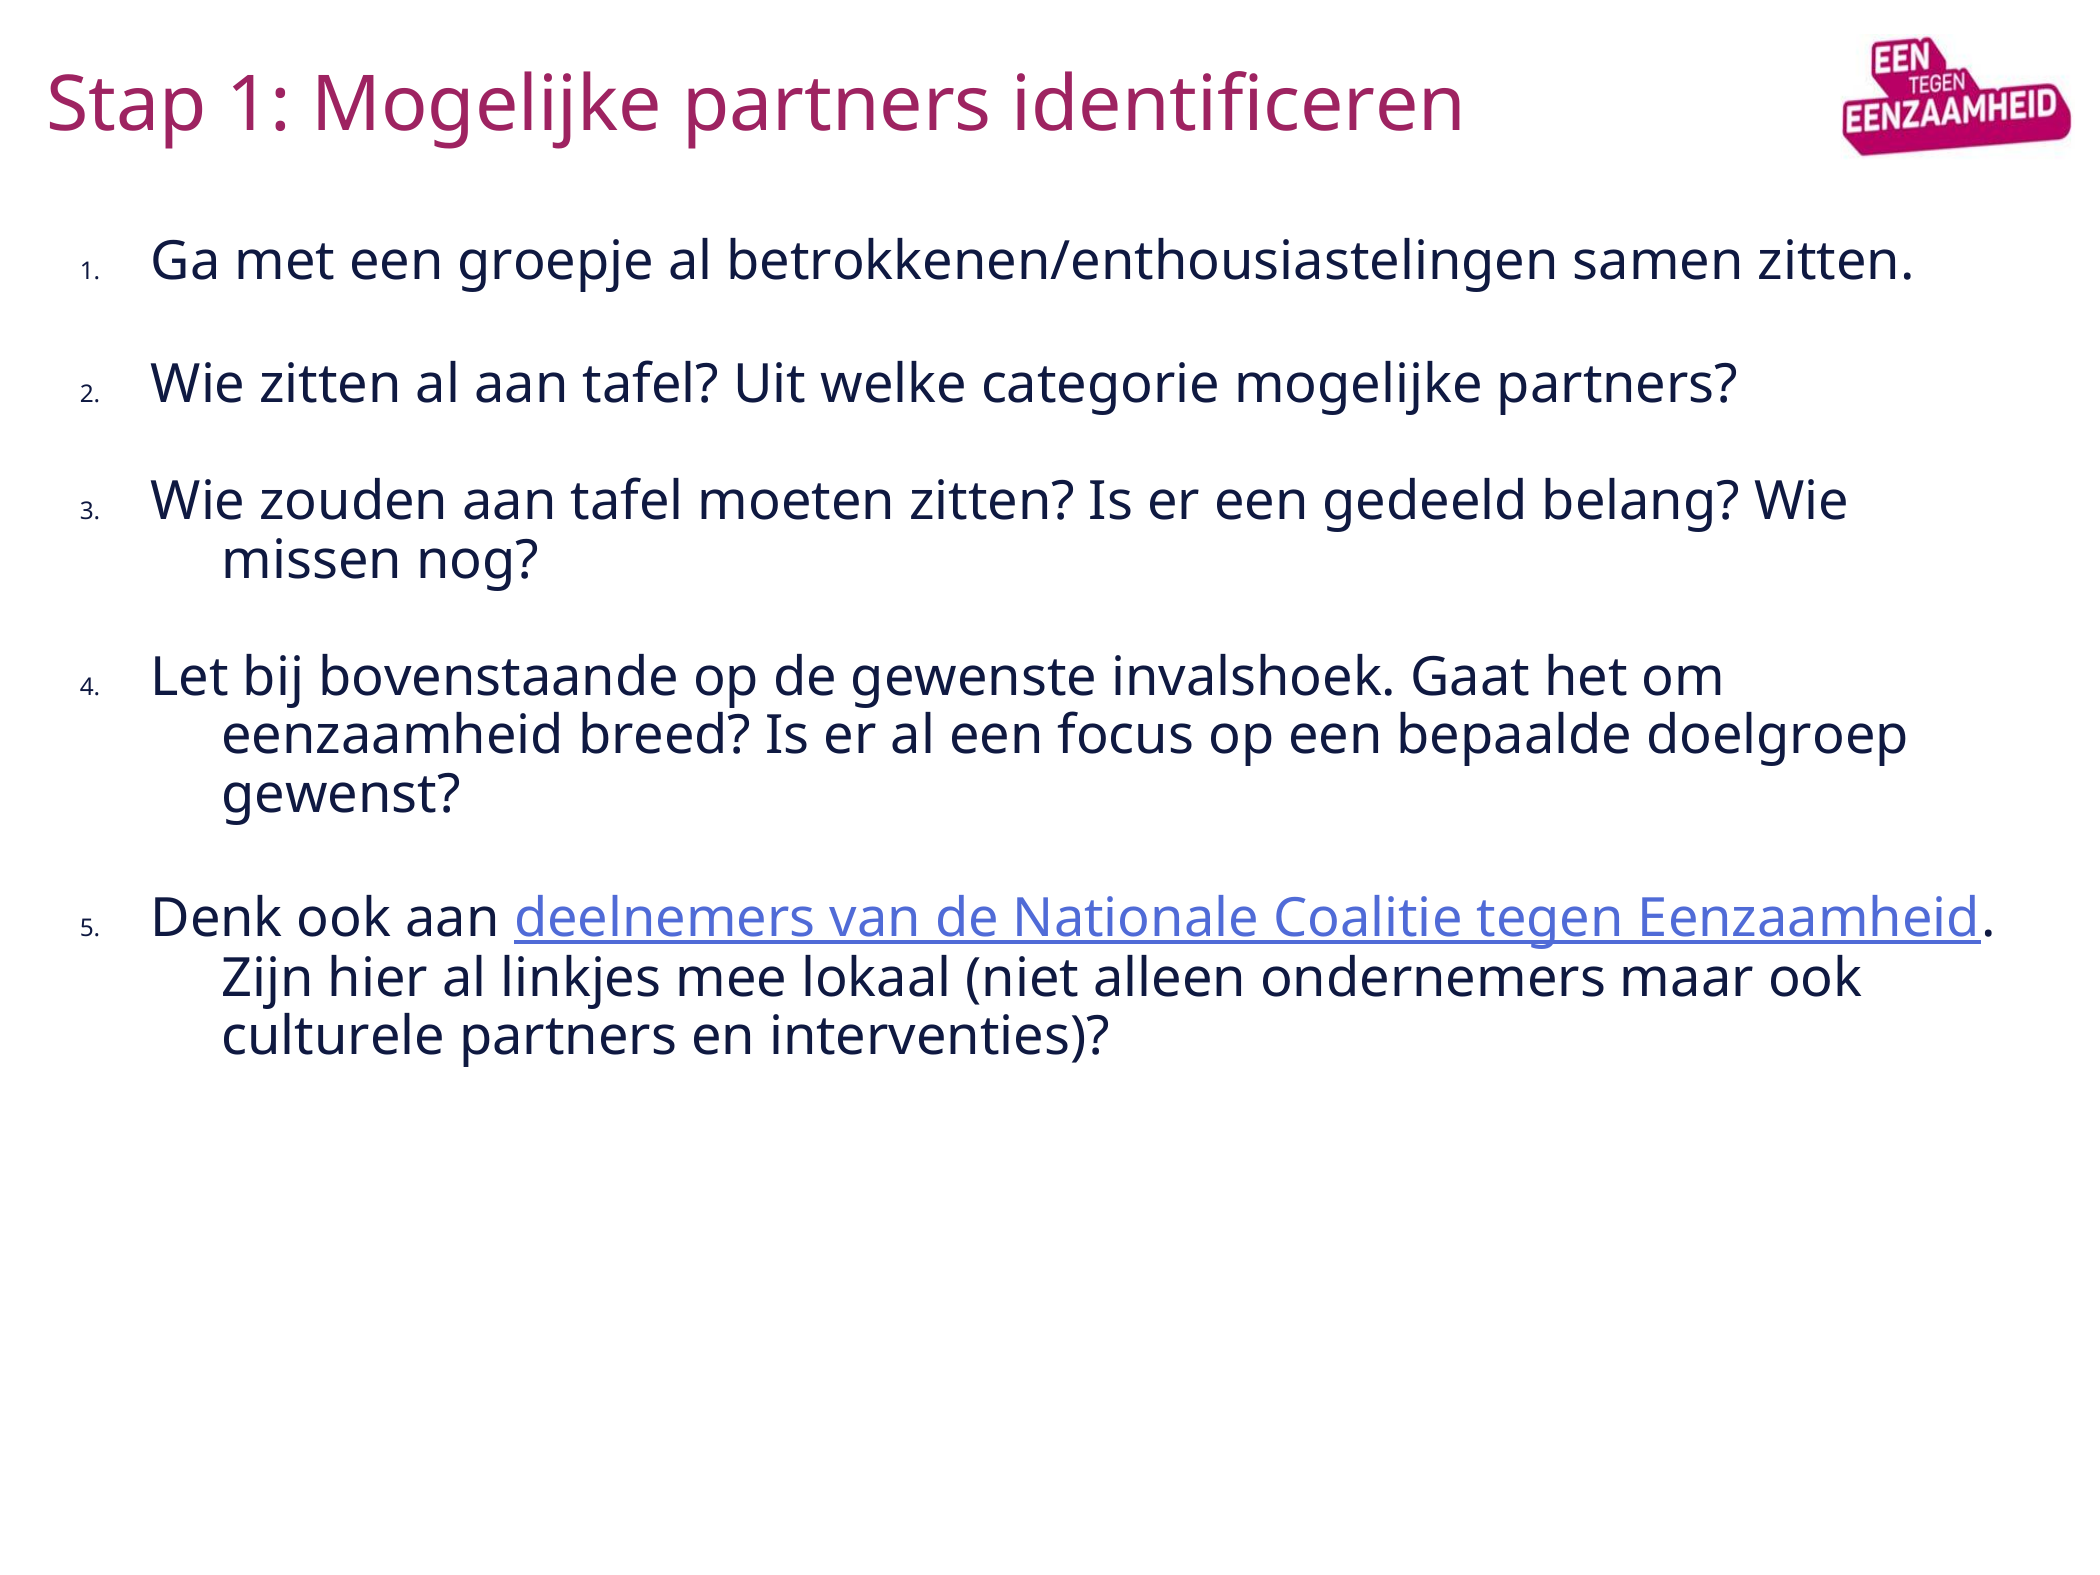

# Stap 1: Mogelijke partners identificeren
Ga met een groepje al betrokkenen/enthousiastelingen samen zitten.
Wie zitten al aan tafel? Uit welke categorie mogelijke partners?
Wie zouden aan tafel moeten zitten? Is er een gedeeld belang? Wie missen nog?
Let bij bovenstaande op de gewenste invalshoek. Gaat het om eenzaamheid breed? Is er al een focus op een bepaalde doelgroep gewenst?
Denk ook aan deelnemers van de Nationale Coalitie tegen Eenzaamheid. Zijn hier al linkjes mee lokaal (niet alleen ondernemers maar ook culturele partners en interventies)?